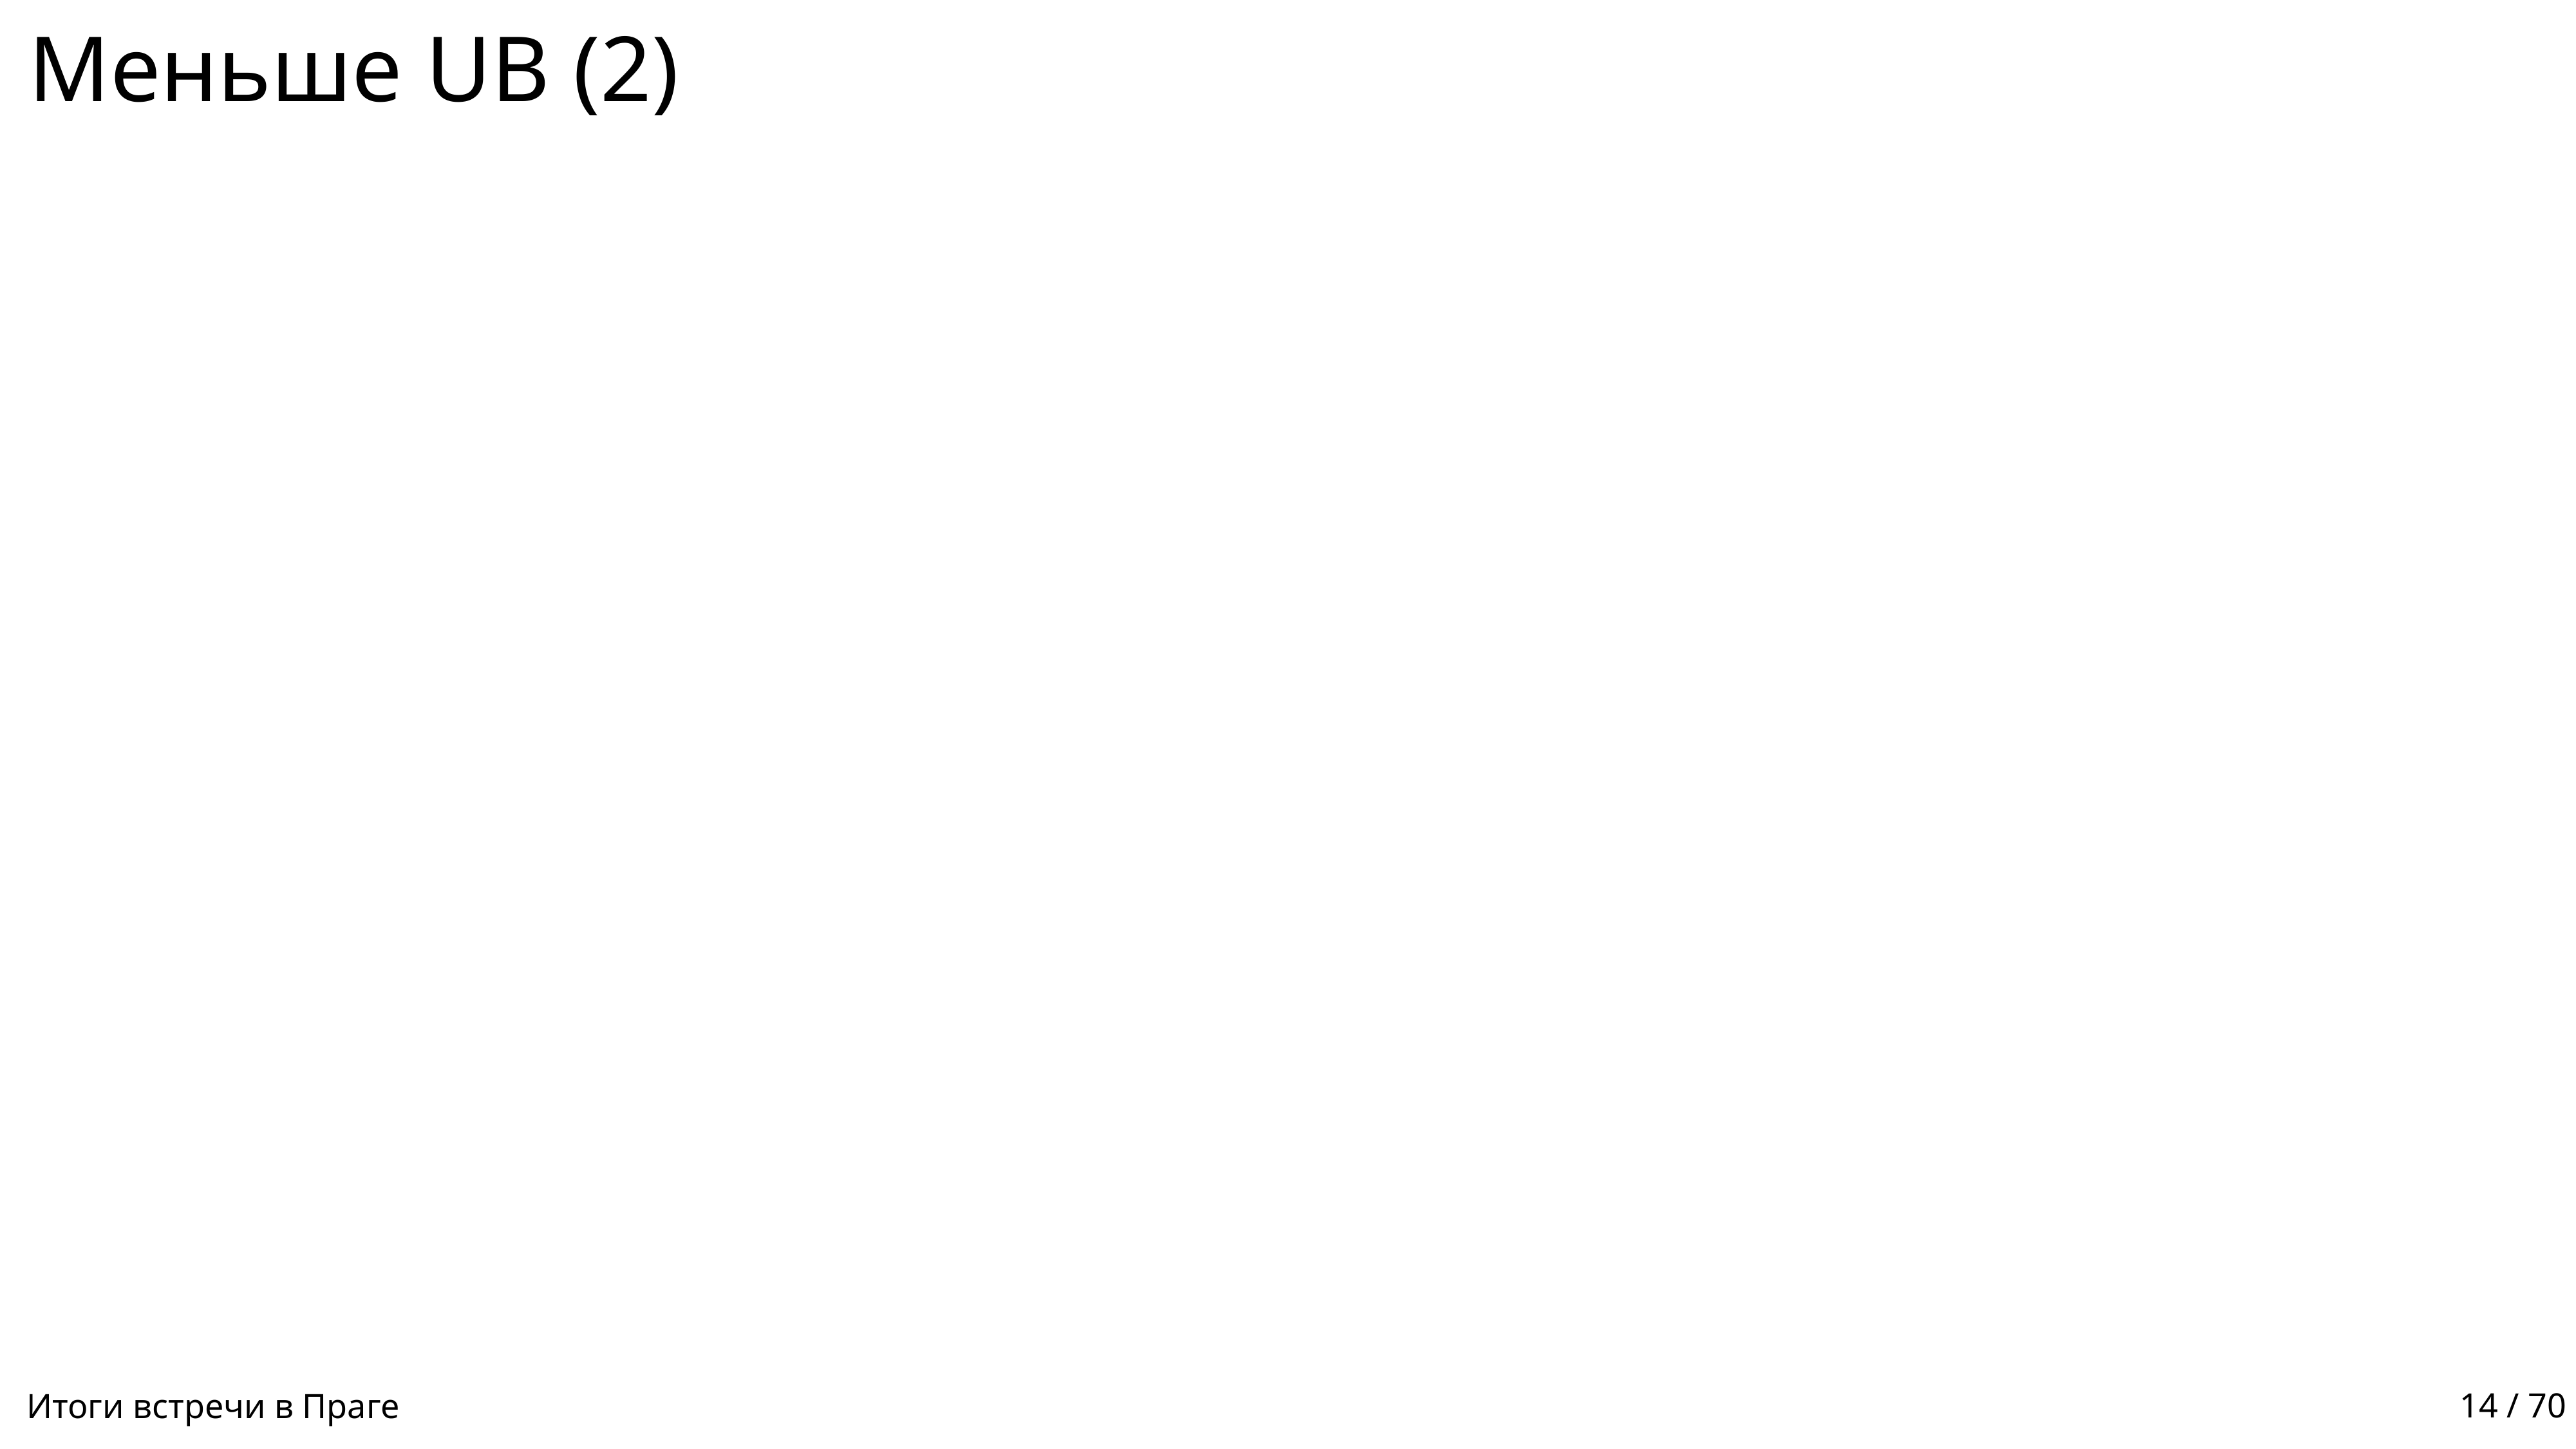

# Меньше UB (2)
Итоги встречи в Праге